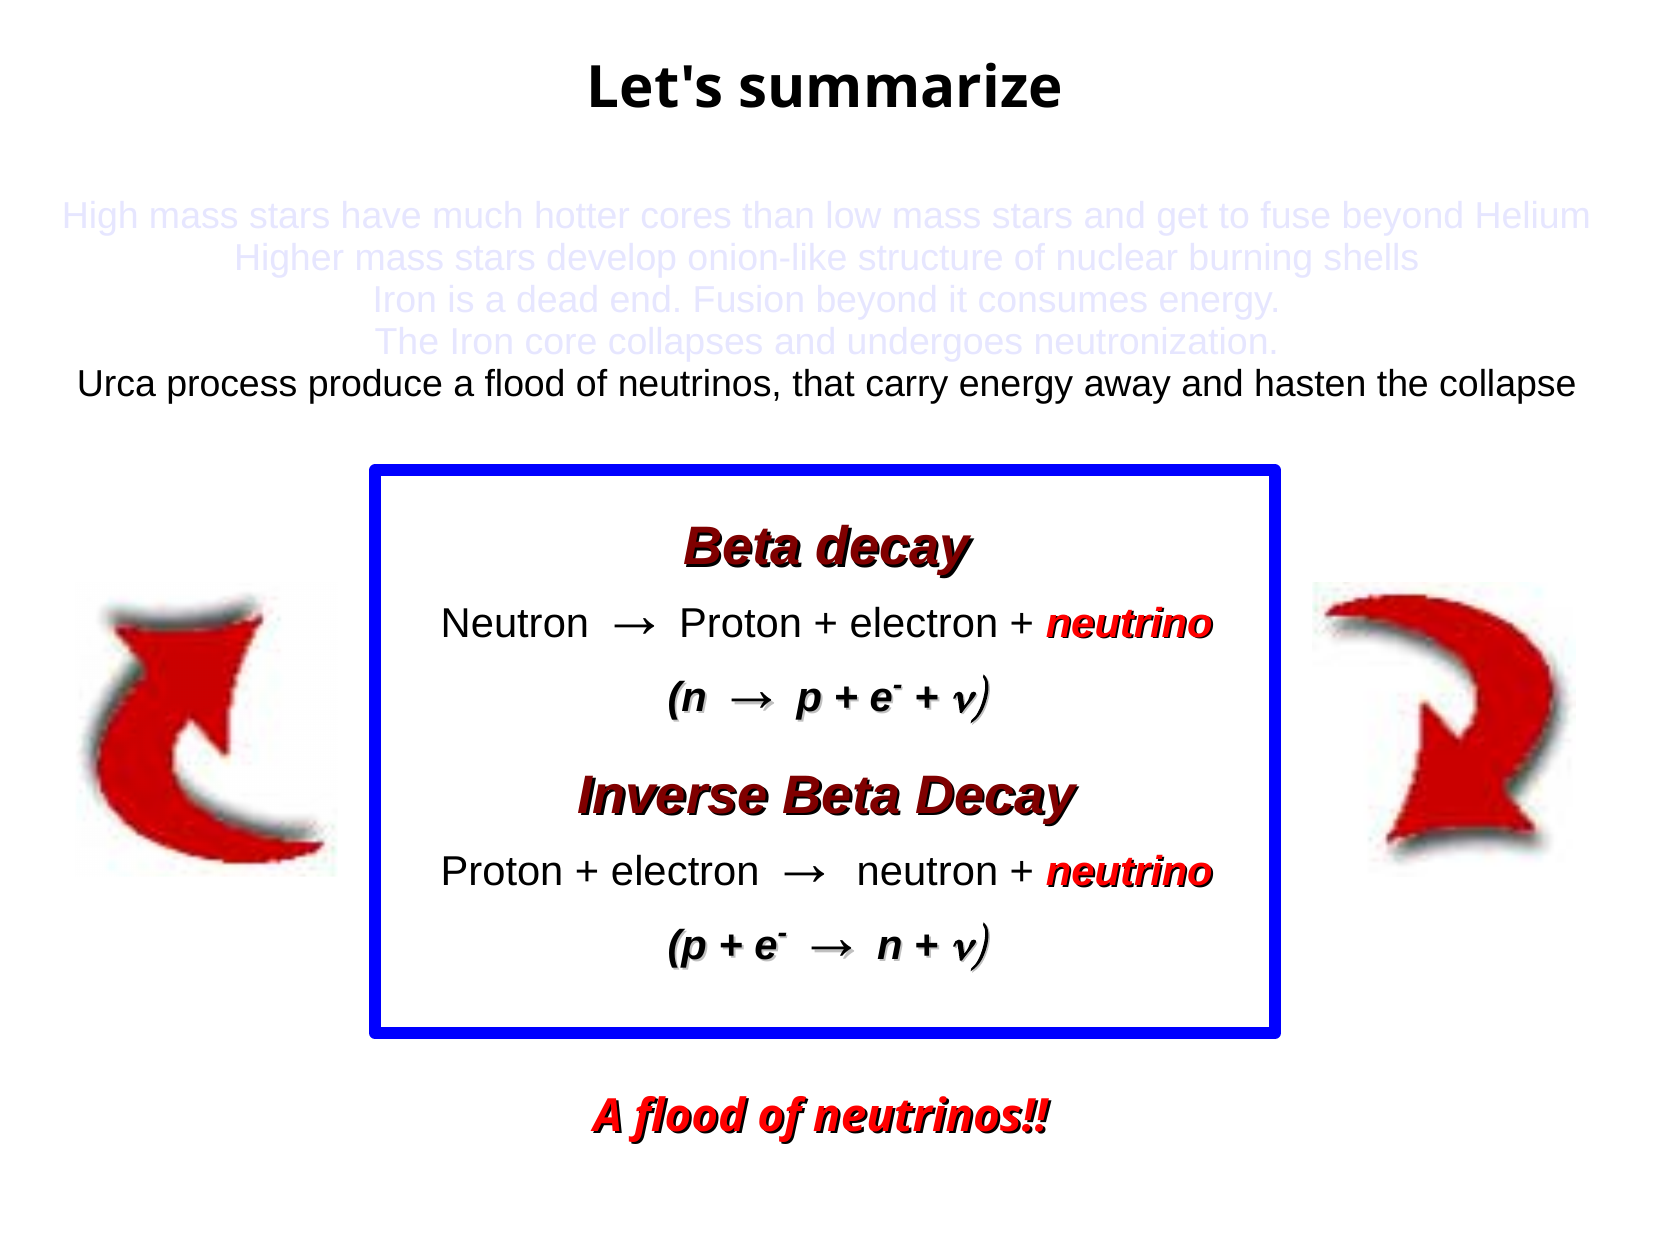

Let's summarize
High mass stars have much hotter cores than low mass stars and get to fuse beyond Helium
Higher mass stars develop onion-like structure of nuclear burning shells
Iron is a dead end. Fusion beyond it consumes energy.
The Iron core collapses and undergoes neutronization.
Urca process produce a flood of neutrinos, that carry energy away and hasten the collapse
Beta decay
Neutron → Proton + electron + neutrino
(n → p + e- + n)
Inverse Beta Decay
Proton + electron → neutron + neutrino
(p + e- → n + n)
A flood of neutrinos!!